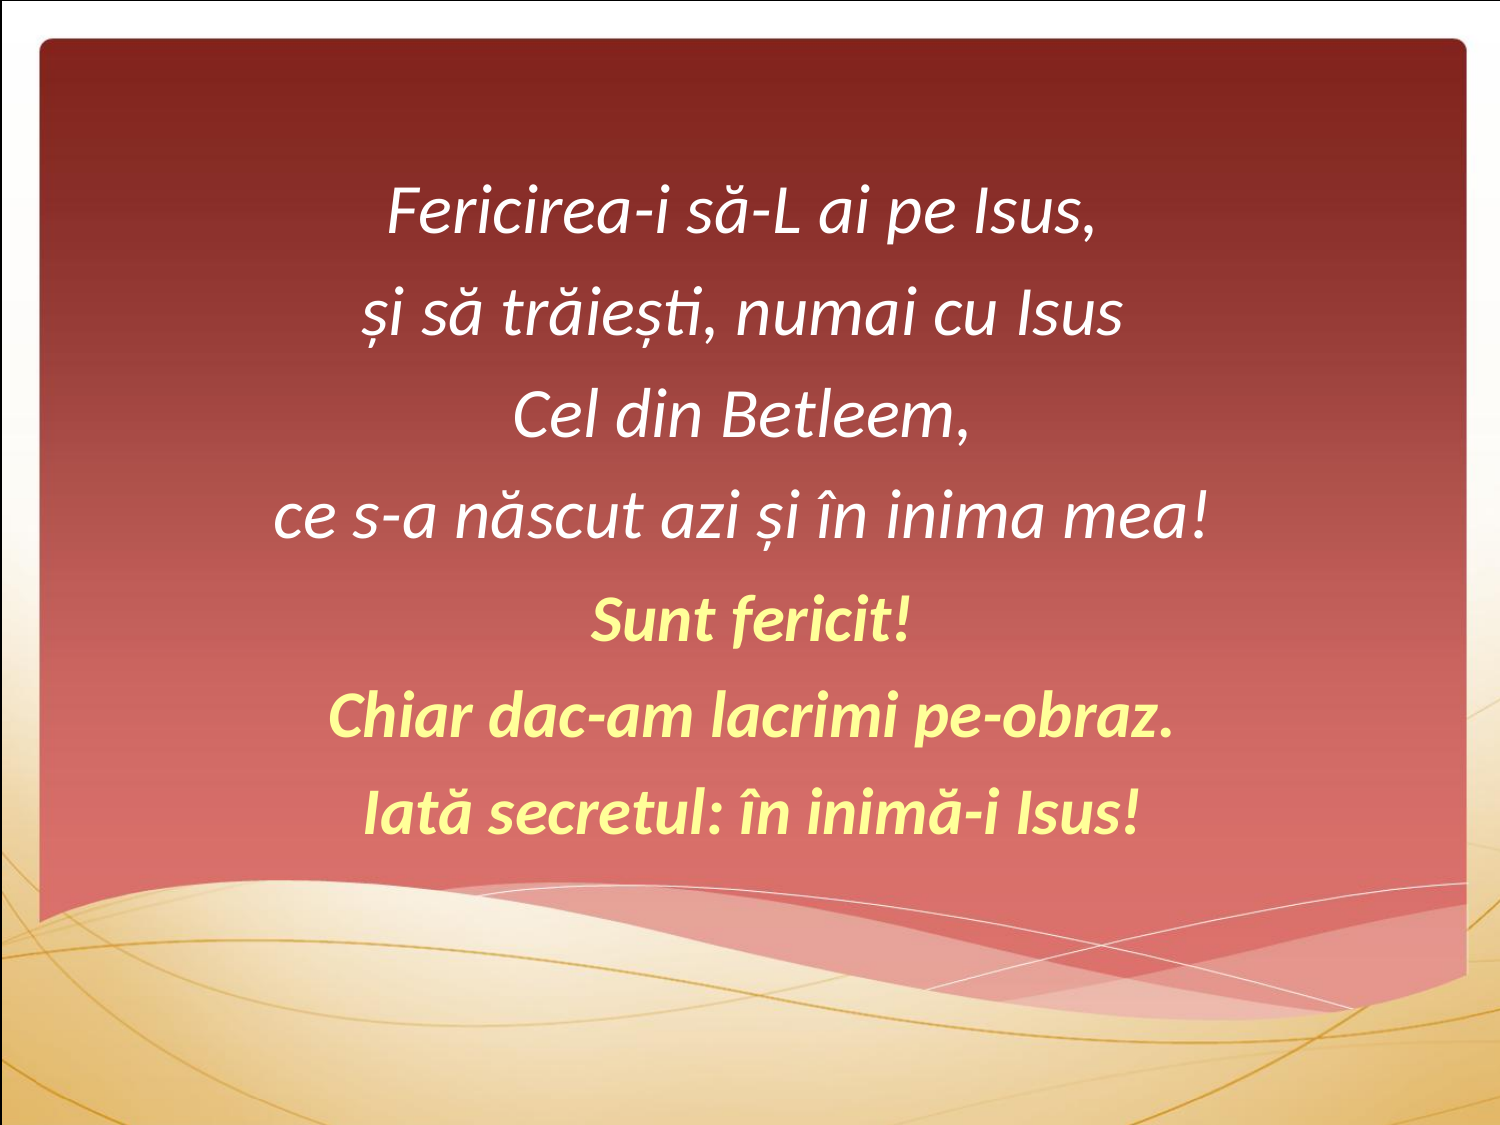

Fericirea-i să-L ai pe Isus,
şi să trăieşti, numai cu Isus
Cel din Betleem,
ce s-a născut azi şi în inima mea!
Sunt fericit!
Chiar dac-am lacrimi pe-obraz.
Iată secretul: în inimă-i Isus!